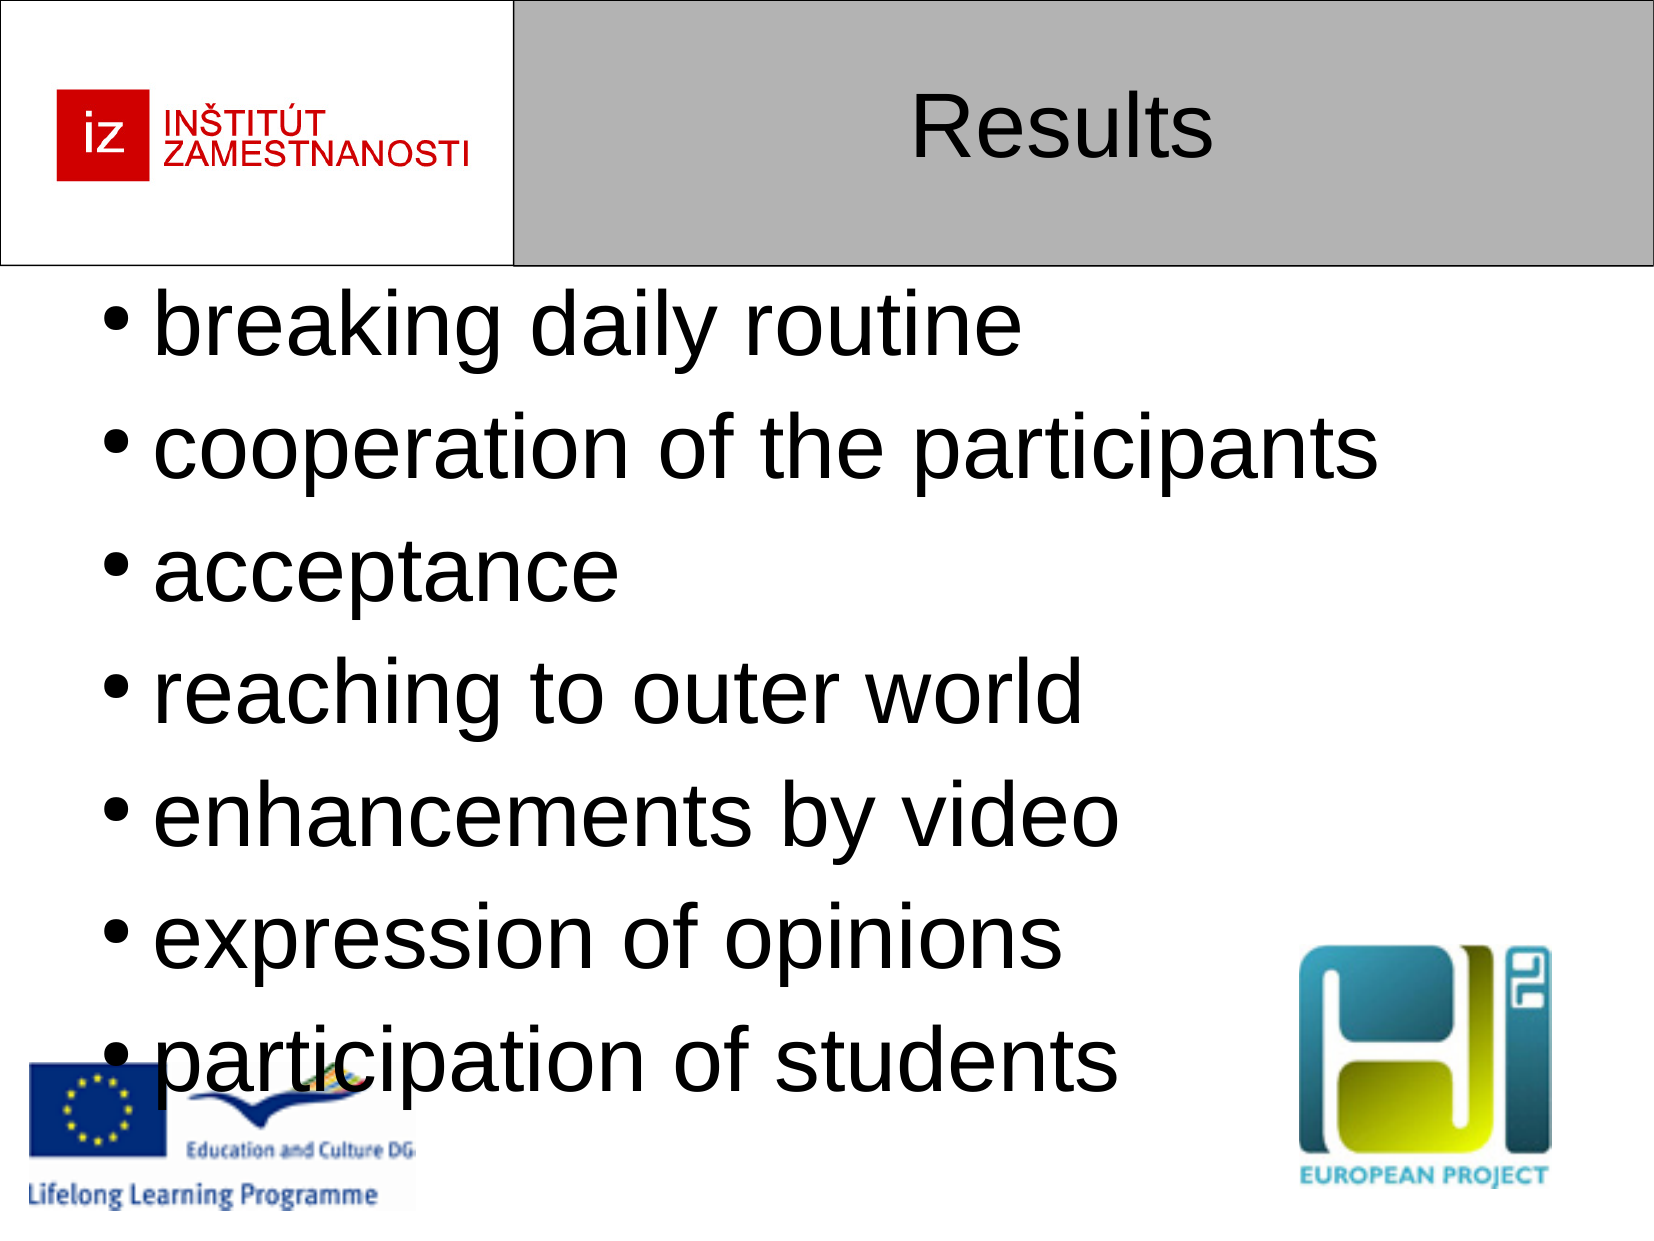

# Results
breaking daily routine
cooperation of the participants
acceptance
reaching to outer world
enhancements by video
expression of opinions
participation of students